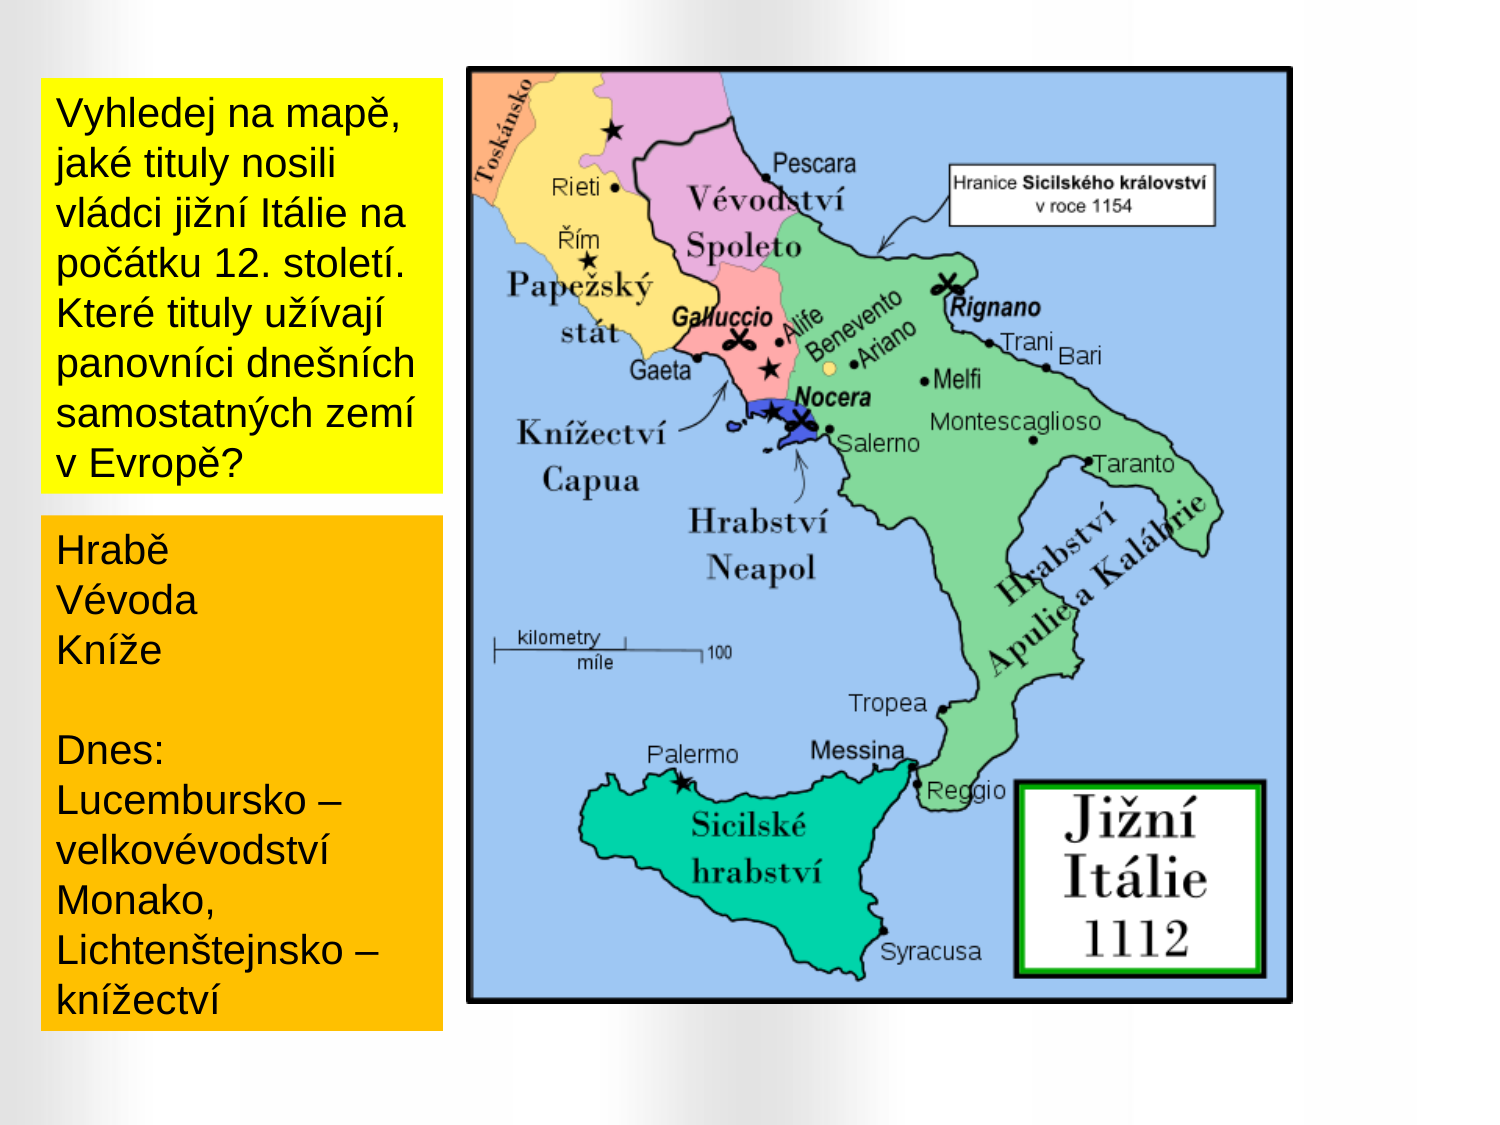

Vyhledej na mapě, jaké tituly nosili vládci jižní Itálie na počátku 12. století.
Které tituly užívají panovníci dnešních samostatných zemí v Evropě?
Hrabě
Vévoda
Kníže
Dnes:
Lucembursko – velkovévodství
Monako, Lichtenštejnsko – knížectví